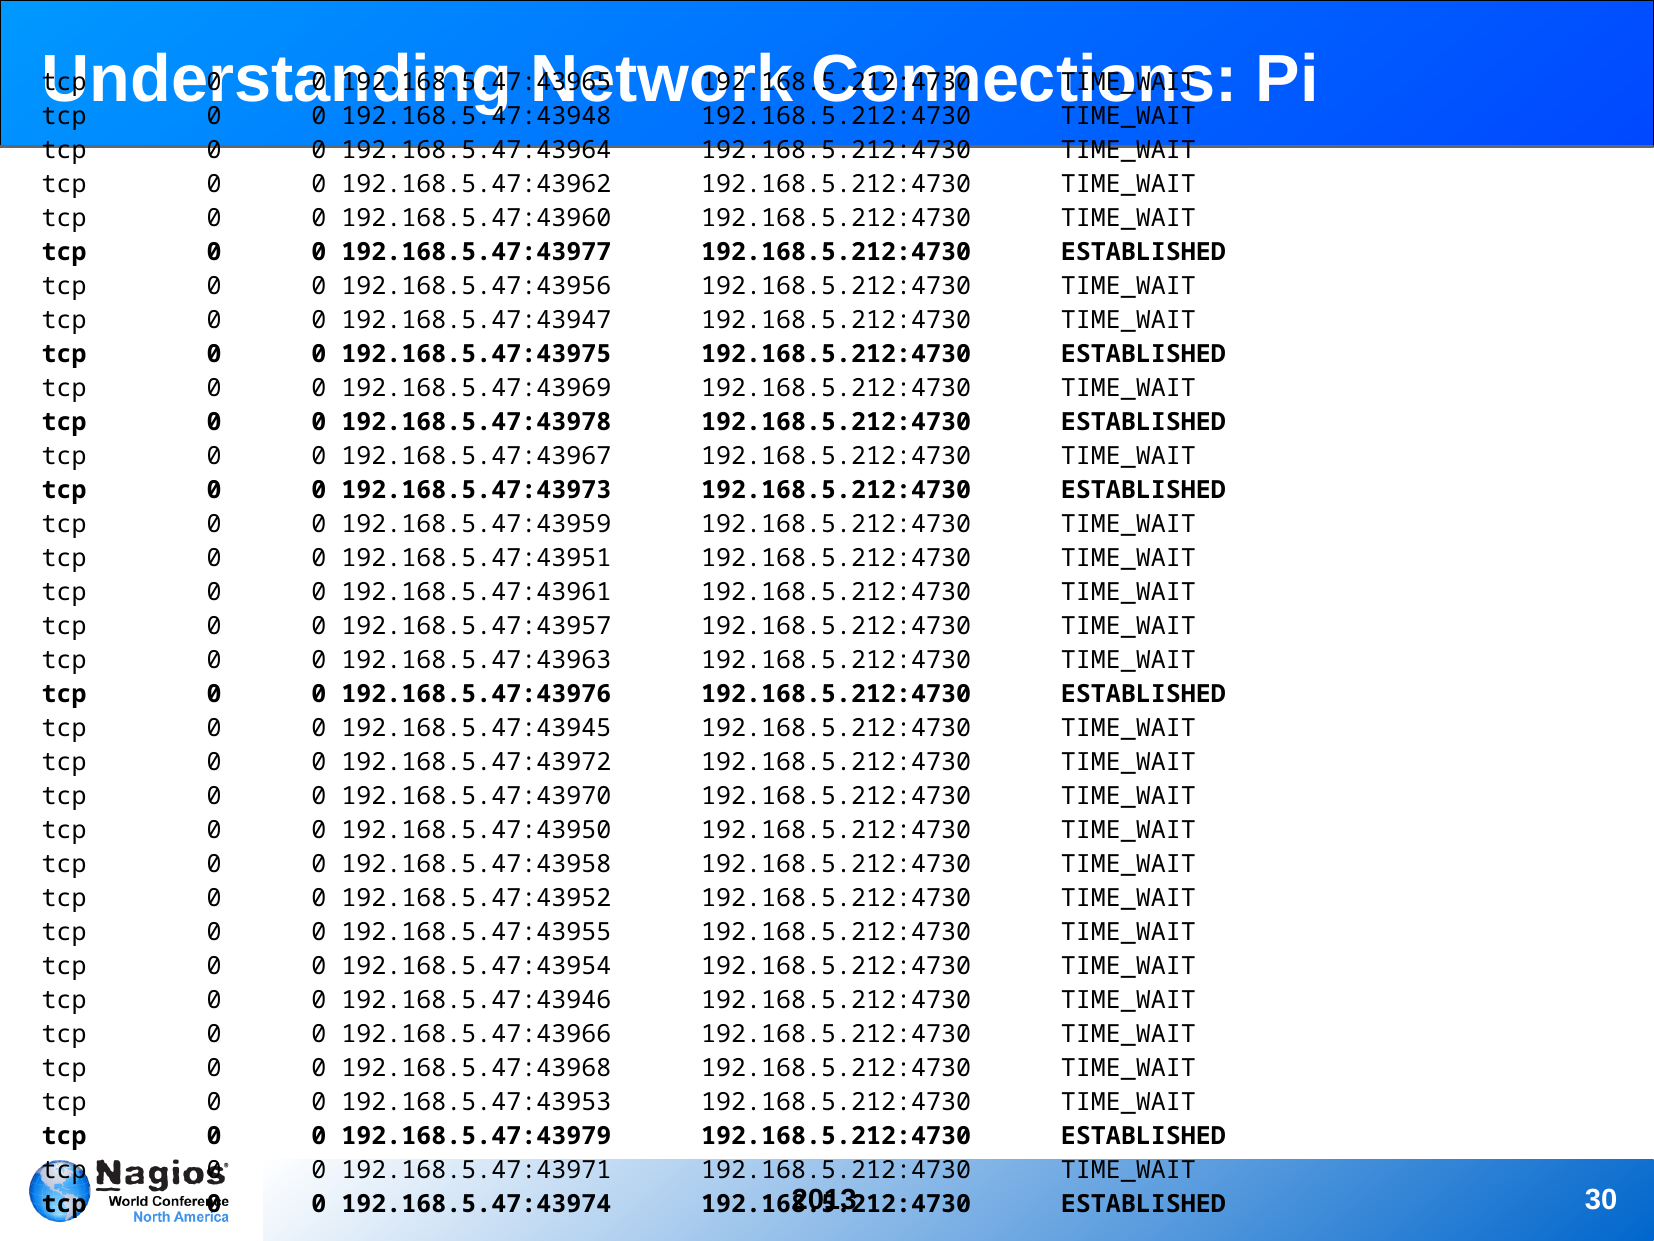

# Understanding Network Connections: Pi
tcp 0 0 192.168.5.47:43965 192.168.5.212:4730 TIME_WAIT
tcp 0 0 192.168.5.47:43948 192.168.5.212:4730 TIME_WAIT
tcp 0 0 192.168.5.47:43964 192.168.5.212:4730 TIME_WAIT
tcp 0 0 192.168.5.47:43962 192.168.5.212:4730 TIME_WAIT
tcp 0 0 192.168.5.47:43960 192.168.5.212:4730 TIME_WAIT
tcp 0 0 192.168.5.47:43977 192.168.5.212:4730 ESTABLISHED
tcp 0 0 192.168.5.47:43956 192.168.5.212:4730 TIME_WAIT
tcp 0 0 192.168.5.47:43947 192.168.5.212:4730 TIME_WAIT
tcp 0 0 192.168.5.47:43975 192.168.5.212:4730 ESTABLISHED
tcp 0 0 192.168.5.47:43969 192.168.5.212:4730 TIME_WAIT
tcp 0 0 192.168.5.47:43978 192.168.5.212:4730 ESTABLISHED
tcp 0 0 192.168.5.47:43967 192.168.5.212:4730 TIME_WAIT
tcp 0 0 192.168.5.47:43973 192.168.5.212:4730 ESTABLISHED
tcp 0 0 192.168.5.47:43959 192.168.5.212:4730 TIME_WAIT
tcp 0 0 192.168.5.47:43951 192.168.5.212:4730 TIME_WAIT
tcp 0 0 192.168.5.47:43961 192.168.5.212:4730 TIME_WAIT
tcp 0 0 192.168.5.47:43957 192.168.5.212:4730 TIME_WAIT
tcp 0 0 192.168.5.47:43963 192.168.5.212:4730 TIME_WAIT
tcp 0 0 192.168.5.47:43976 192.168.5.212:4730 ESTABLISHED
tcp 0 0 192.168.5.47:43945 192.168.5.212:4730 TIME_WAIT
tcp 0 0 192.168.5.47:43972 192.168.5.212:4730 TIME_WAIT
tcp 0 0 192.168.5.47:43970 192.168.5.212:4730 TIME_WAIT
tcp 0 0 192.168.5.47:43950 192.168.5.212:4730 TIME_WAIT
tcp 0 0 192.168.5.47:43958 192.168.5.212:4730 TIME_WAIT
tcp 0 0 192.168.5.47:43952 192.168.5.212:4730 TIME_WAIT
tcp 0 0 192.168.5.47:43955 192.168.5.212:4730 TIME_WAIT
tcp 0 0 192.168.5.47:43954 192.168.5.212:4730 TIME_WAIT
tcp 0 0 192.168.5.47:43946 192.168.5.212:4730 TIME_WAIT
tcp 0 0 192.168.5.47:43966 192.168.5.212:4730 TIME_WAIT
tcp 0 0 192.168.5.47:43968 192.168.5.212:4730 TIME_WAIT
tcp 0 0 192.168.5.47:43953 192.168.5.212:4730 TIME_WAIT
tcp 0 0 192.168.5.47:43979 192.168.5.212:4730 ESTABLISHED
tcp 0 0 192.168.5.47:43971 192.168.5.212:4730 TIME_WAIT
tcp 0 0 192.168.5.47:43974 192.168.5.212:4730 ESTABLISHED
2011
30